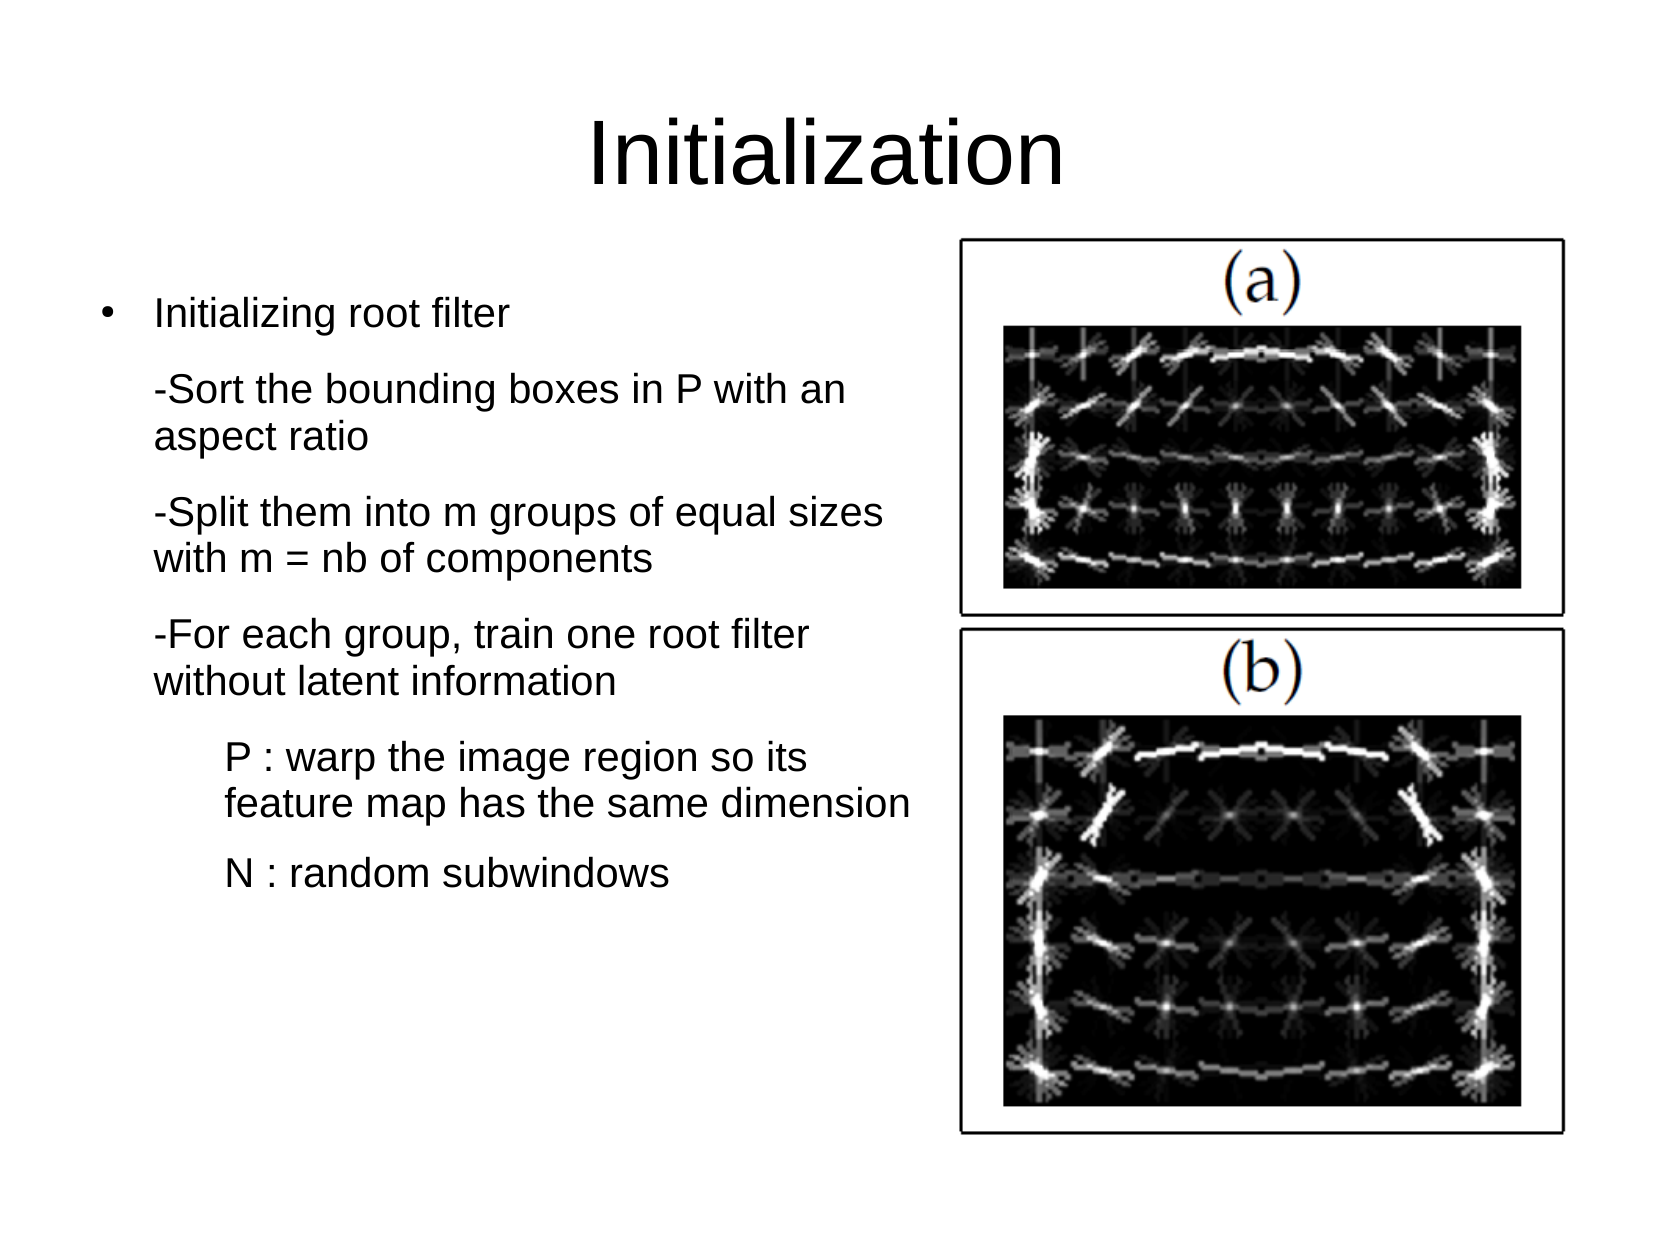

# Initialization
Initializing root filter
-Sort the bounding boxes in P with an aspect ratio
-Split them into m groups of equal sizes with m = nb of components
-For each group, train one root filter without latent information
P : warp the image region so its feature map has the same dimension
N : random subwindows